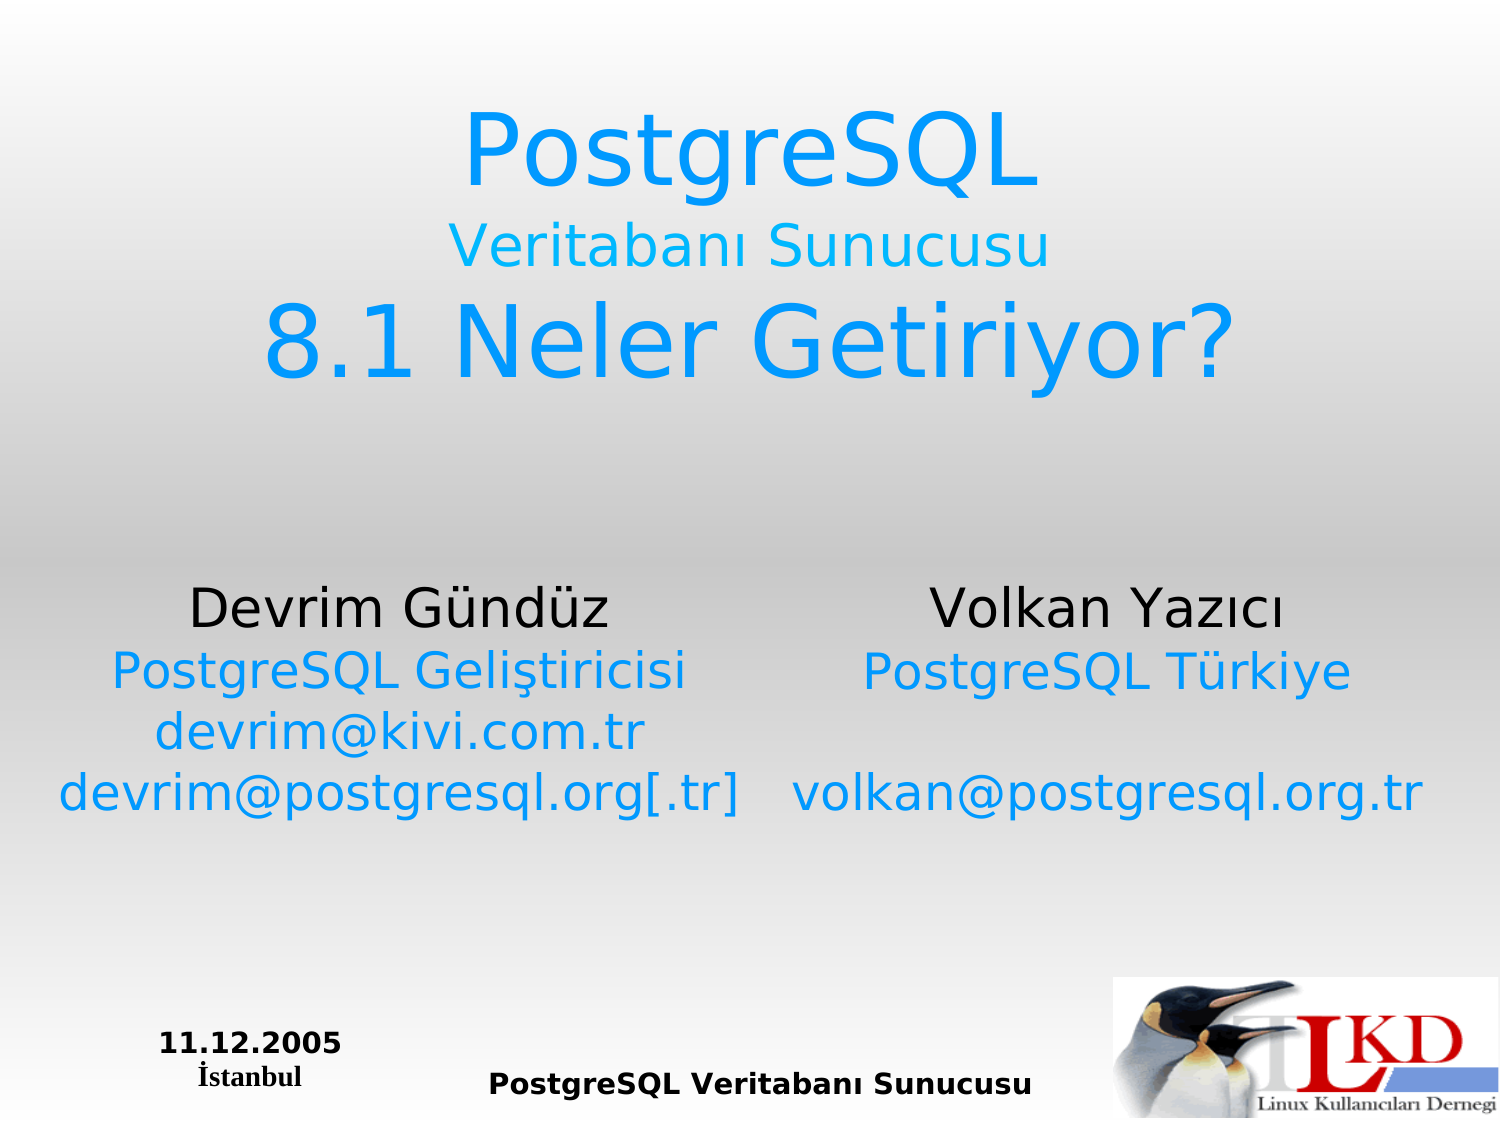

PostgreSQL
Veritabanı Sunucusu
8.1 Neler Getiriyor?
Devrim Gündüz
PostgreSQL Geliştiricisi
devrim@kivi.com.tr
devrim@postgresql.org[.tr]
Volkan Yazıcı
PostgreSQL Türkiye
volkan@postgresql.org.tr